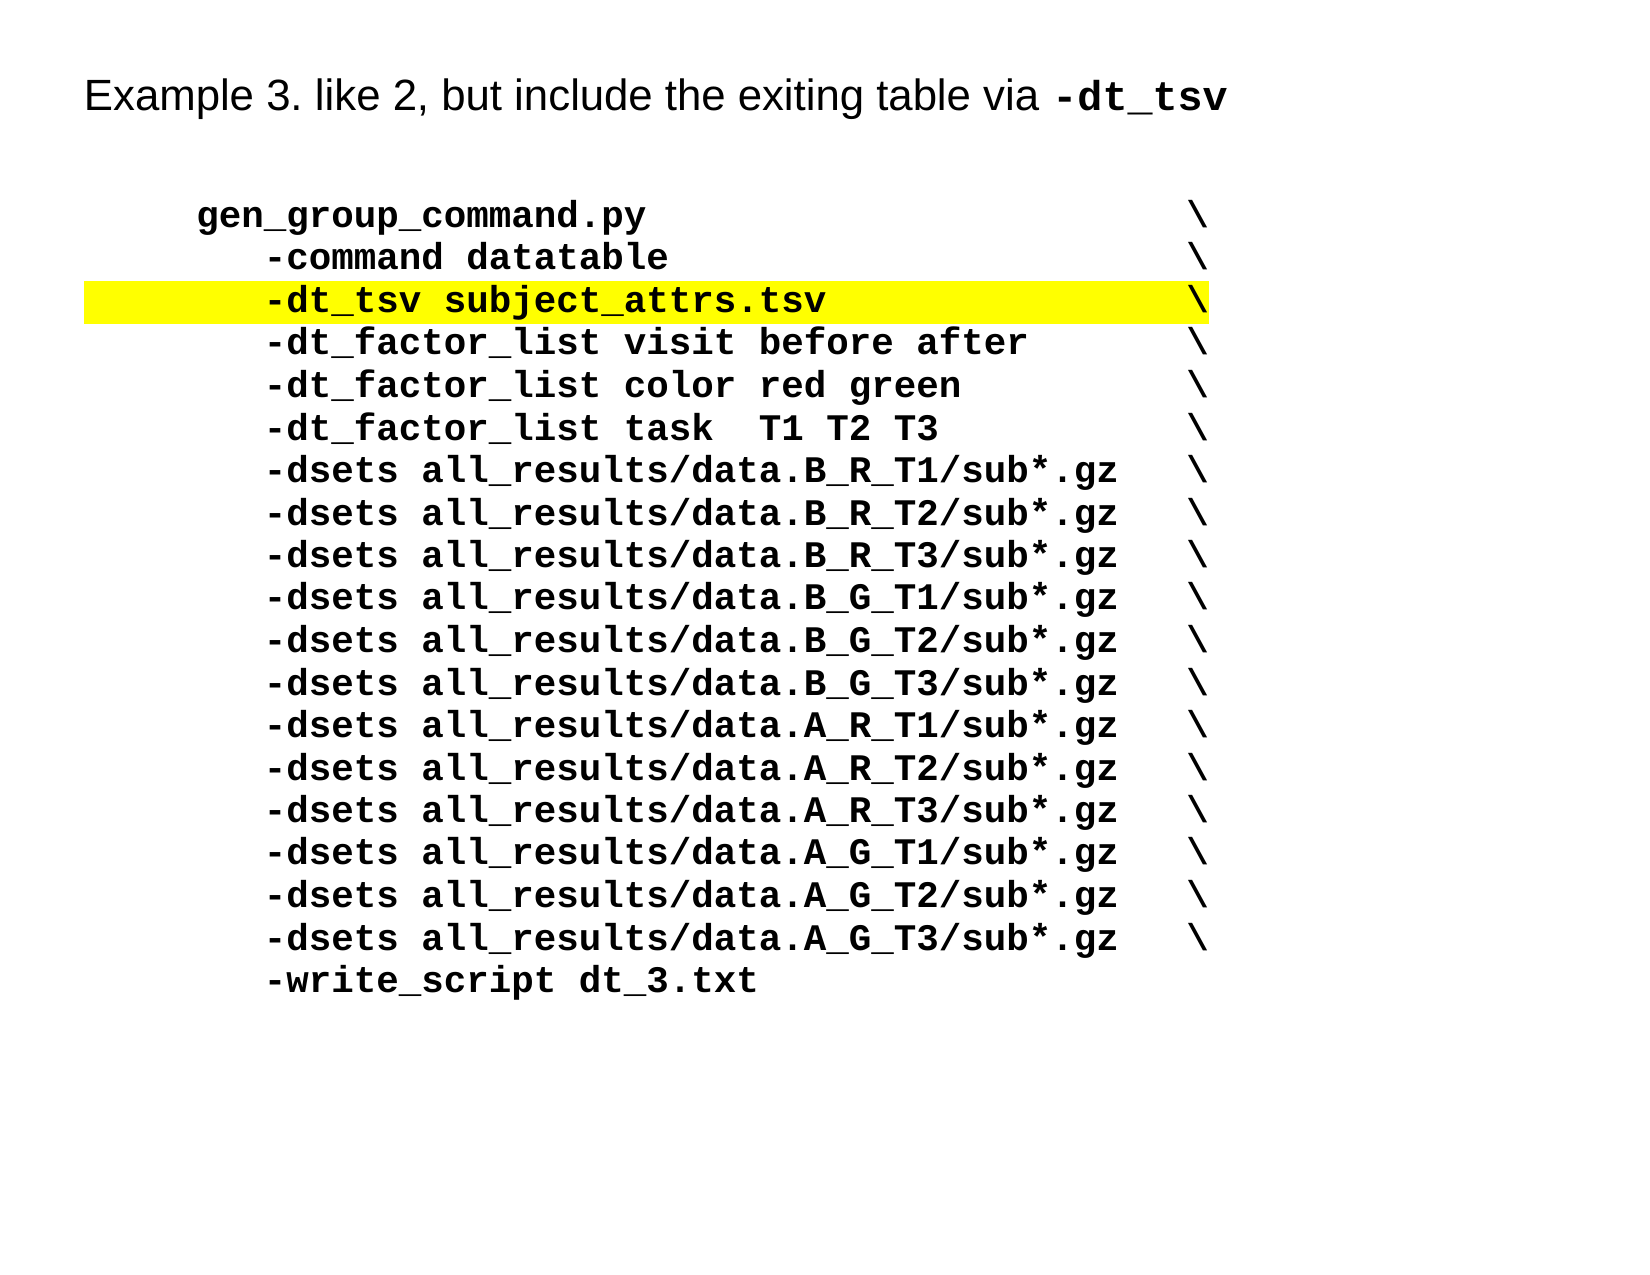

Example 3. like 2, but include the exiting table via -dt_tsv
 gen_group_command.py \
 -command datatable \
 -dt_tsv subject_attrs.tsv \
 -dt_factor_list visit before after \
 -dt_factor_list color red green \
 -dt_factor_list task T1 T2 T3 \
 -dsets all_results/data.B_R_T1/sub*.gz \
 -dsets all_results/data.B_R_T2/sub*.gz \
 -dsets all_results/data.B_R_T3/sub*.gz \
 -dsets all_results/data.B_G_T1/sub*.gz \
 -dsets all_results/data.B_G_T2/sub*.gz \
 -dsets all_results/data.B_G_T3/sub*.gz \
 -dsets all_results/data.A_R_T1/sub*.gz \
 -dsets all_results/data.A_R_T2/sub*.gz \
 -dsets all_results/data.A_R_T3/sub*.gz \
 -dsets all_results/data.A_G_T1/sub*.gz \
 -dsets all_results/data.A_G_T2/sub*.gz \
 -dsets all_results/data.A_G_T3/sub*.gz \
 -write_script dt_3.txt